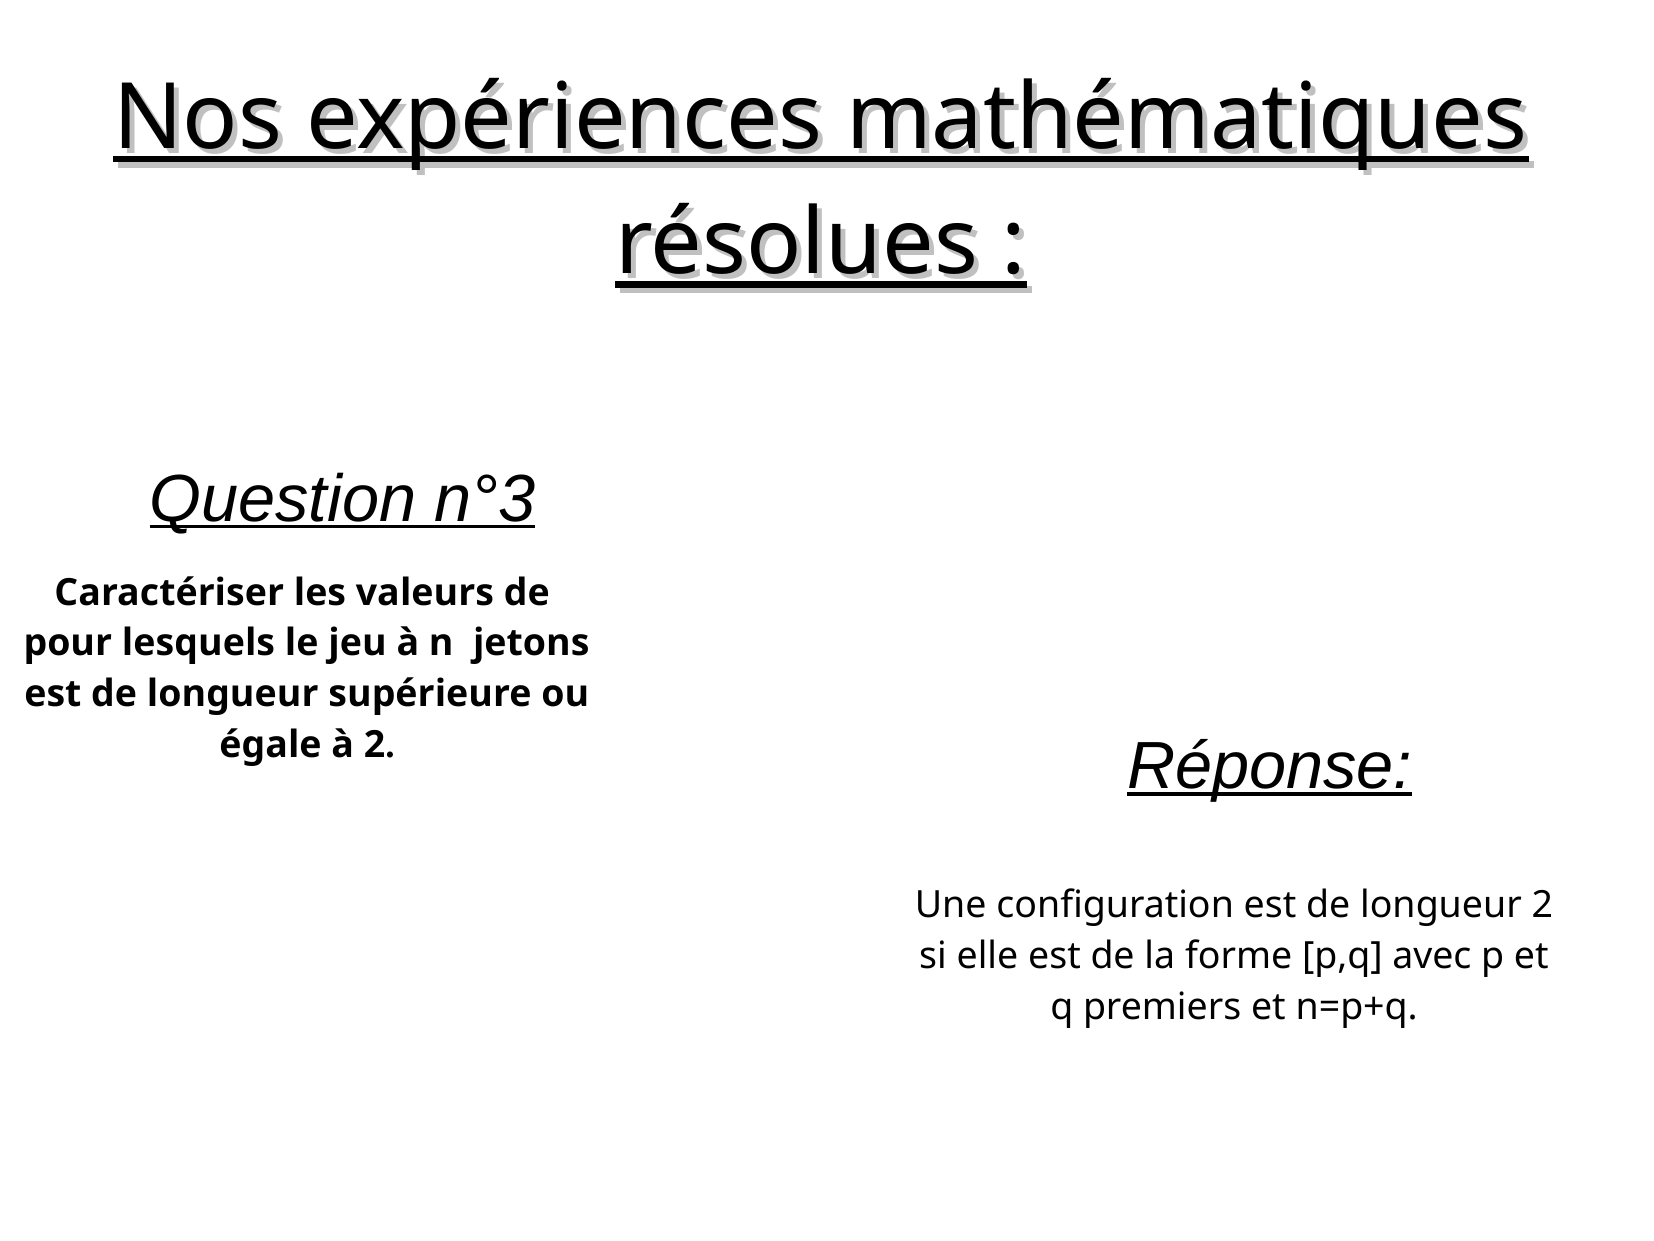

Nos expériences mathématiques résolues :
# Question n°3
Caractériser les valeurs de pour lesquels le jeu à n jetons est de longueur supérieure ou égale à 2.
Réponse:
Une configuration est de longueur 2 si elle est de la forme [p,q] avec p et q premiers et n=p+q.